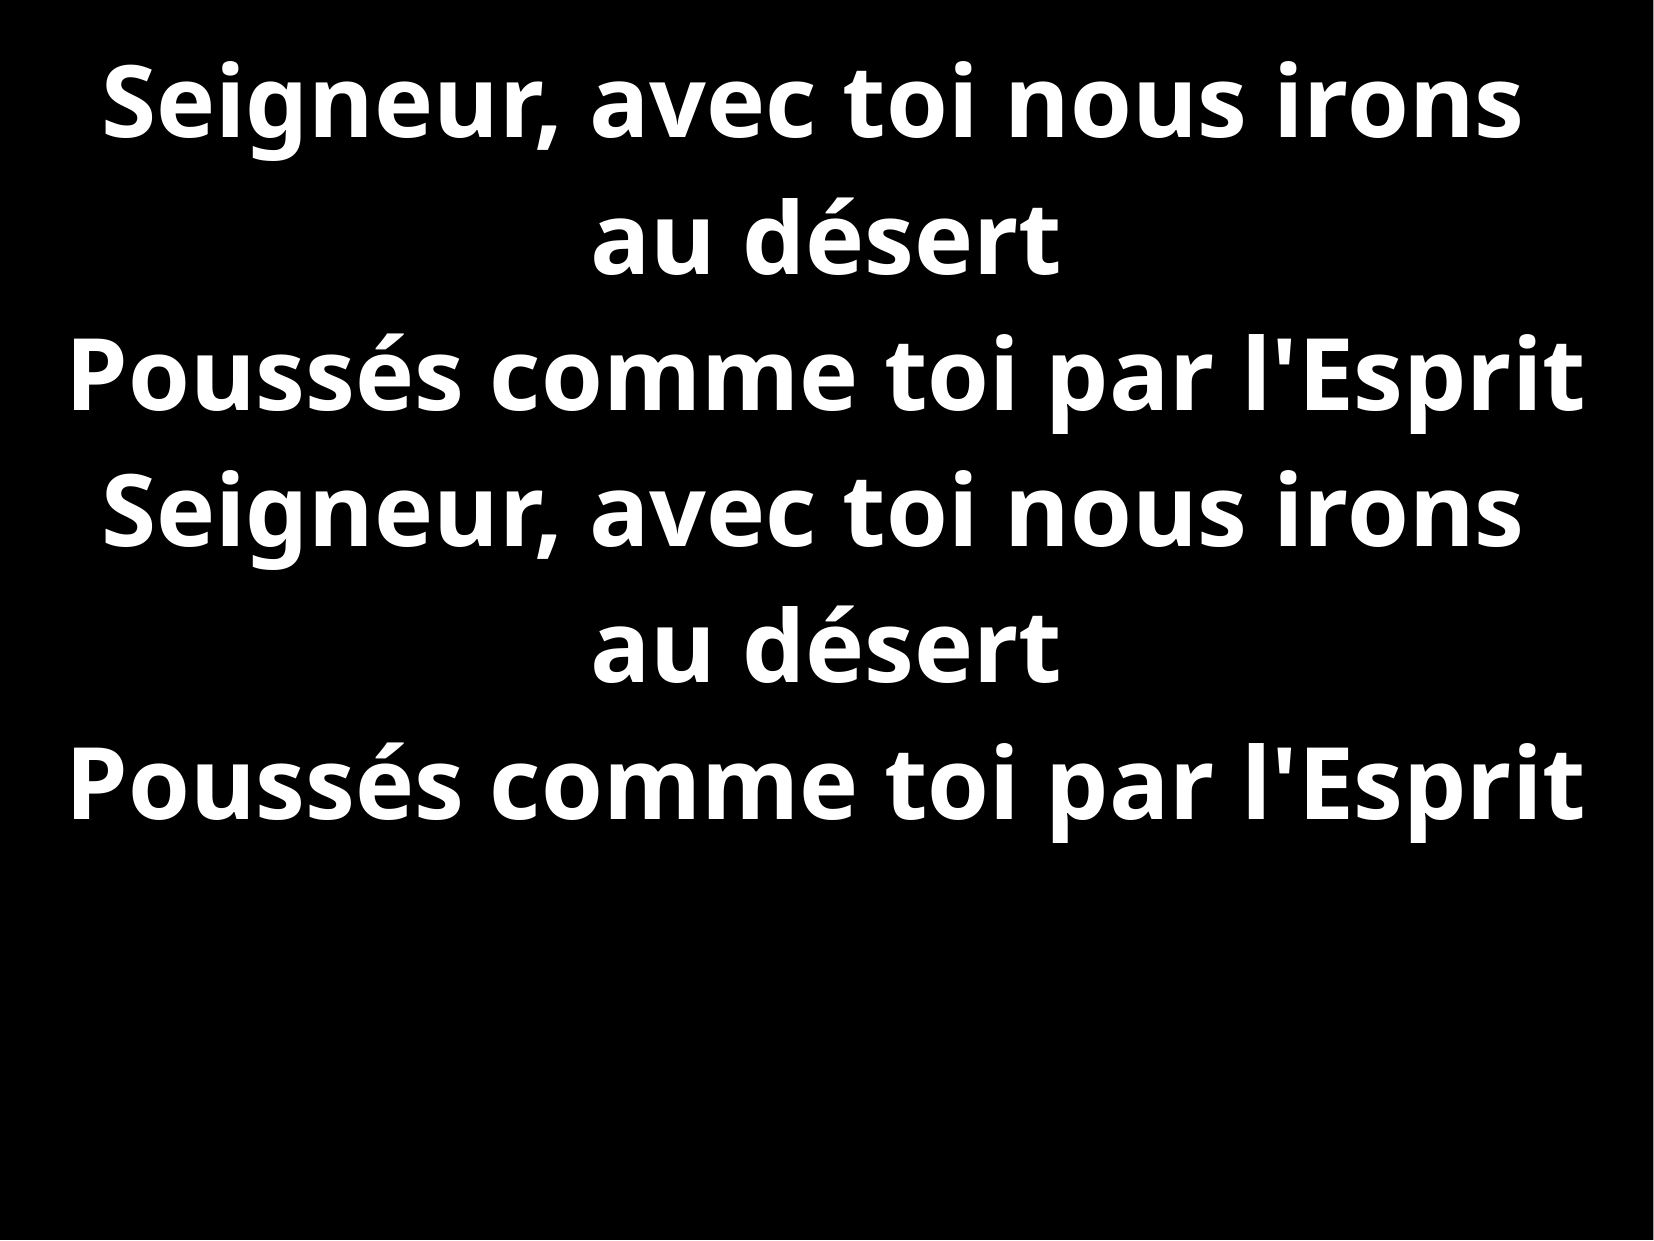

Seigneur, avec toi nous irons
au désert
Poussés comme toi par l'Esprit
Seigneur, avec toi nous irons
au désert
Poussés comme toi par l'Esprit